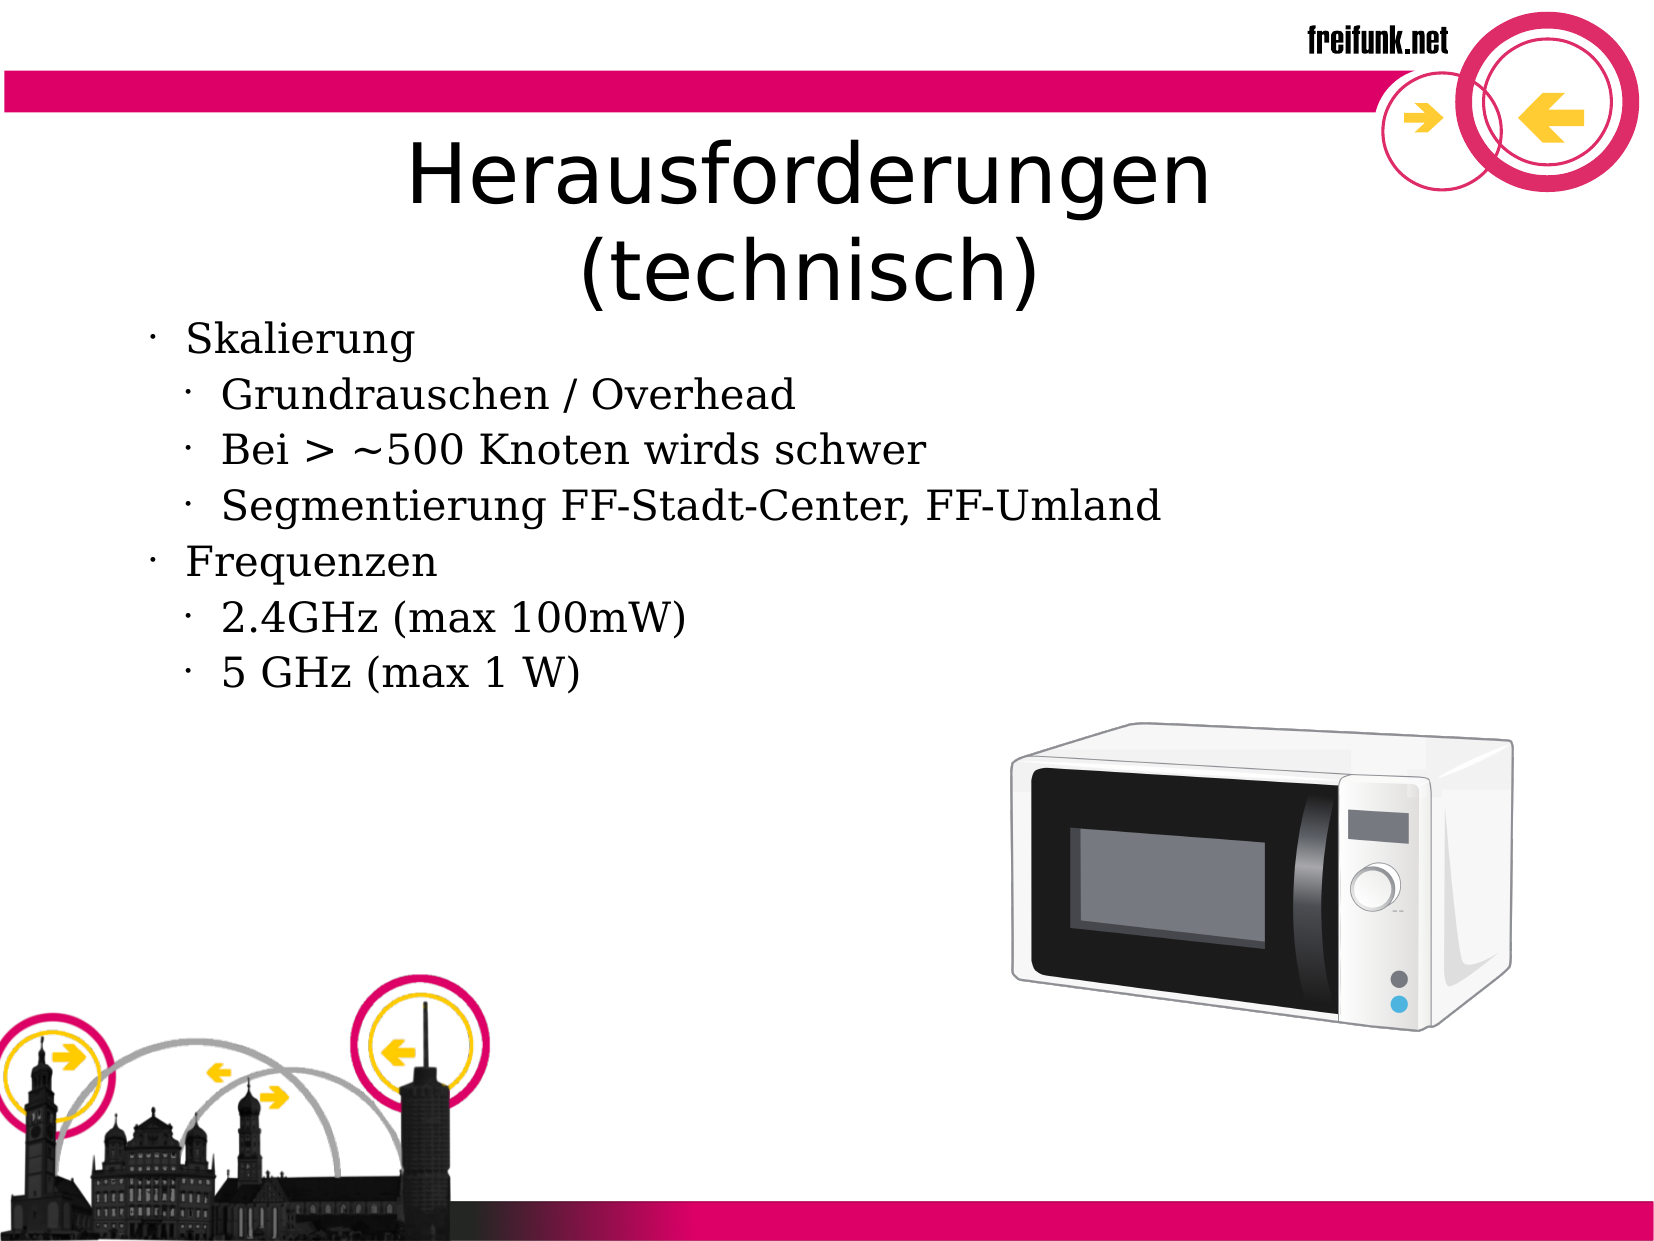

# Herausforderungen (technisch)
Skalierung
Grundrauschen / Overhead
Bei > ~500 Knoten wirds schwer
Segmentierung FF-Stadt-Center, FF-Umland
Frequenzen
2.4GHz (max 100mW)
5 GHz (max 1 W)